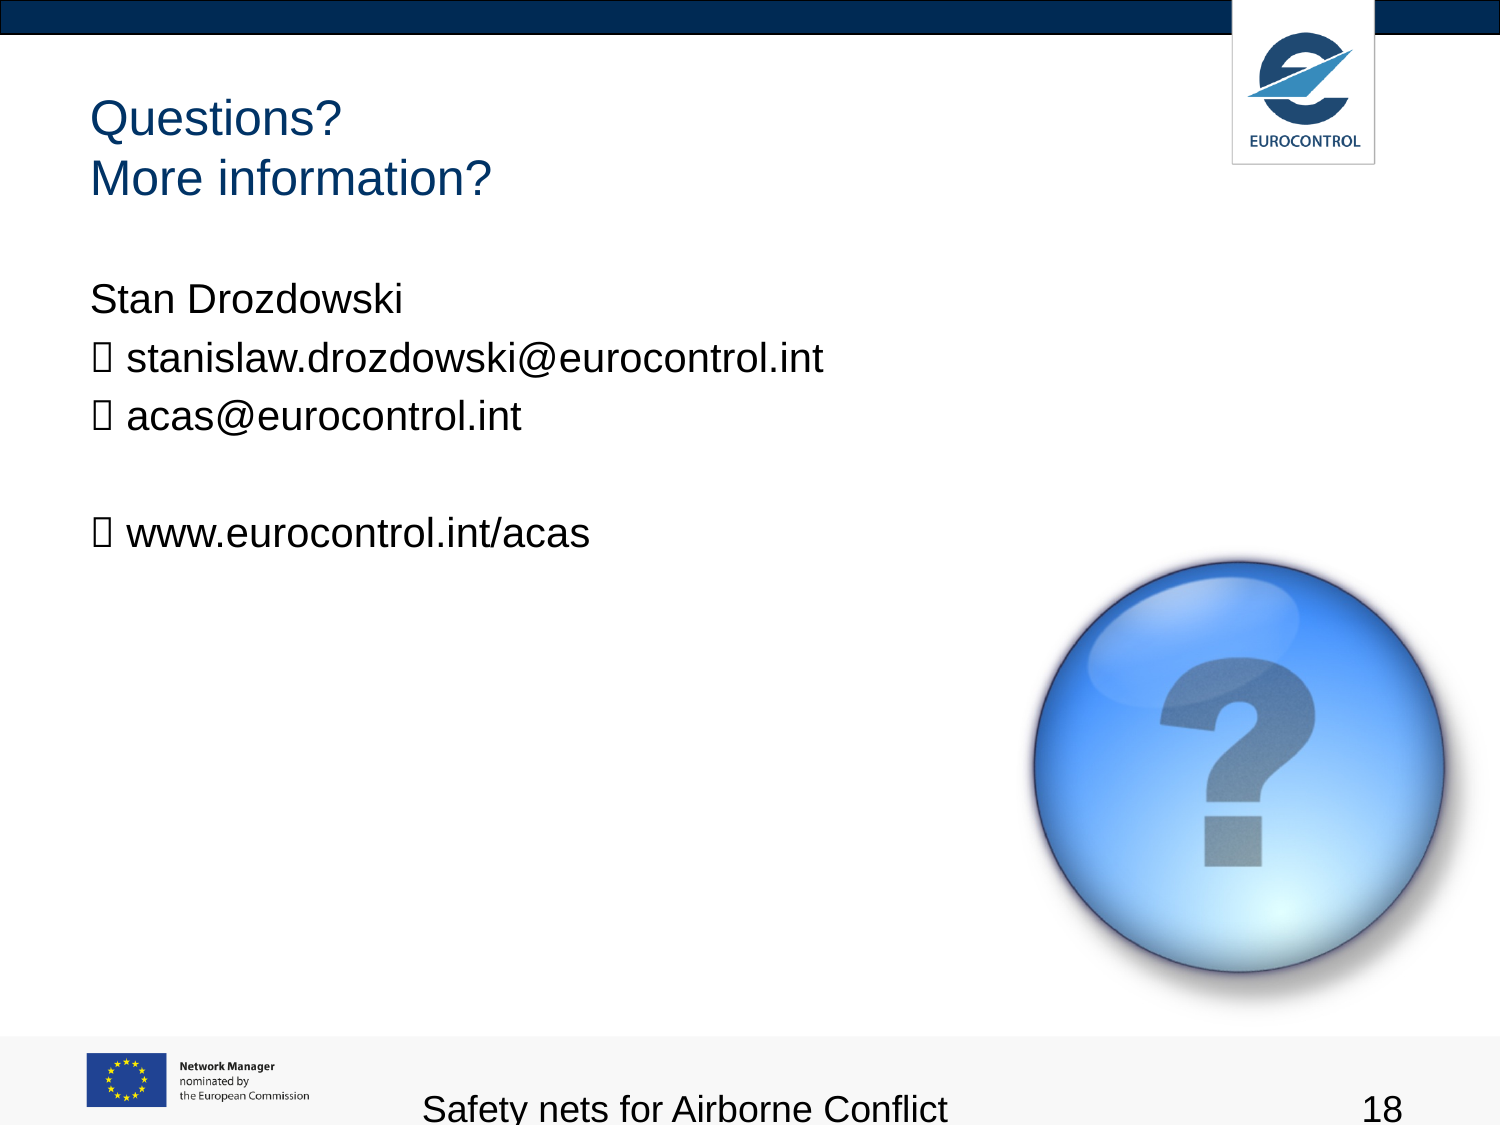

# Questions? More information?
Stan Drozdowski
 stanislaw.drozdowski@eurocontrol.int
 acas@eurocontrol.int
 www.eurocontrol.int/acas
Safety nets for Airborne Conflict